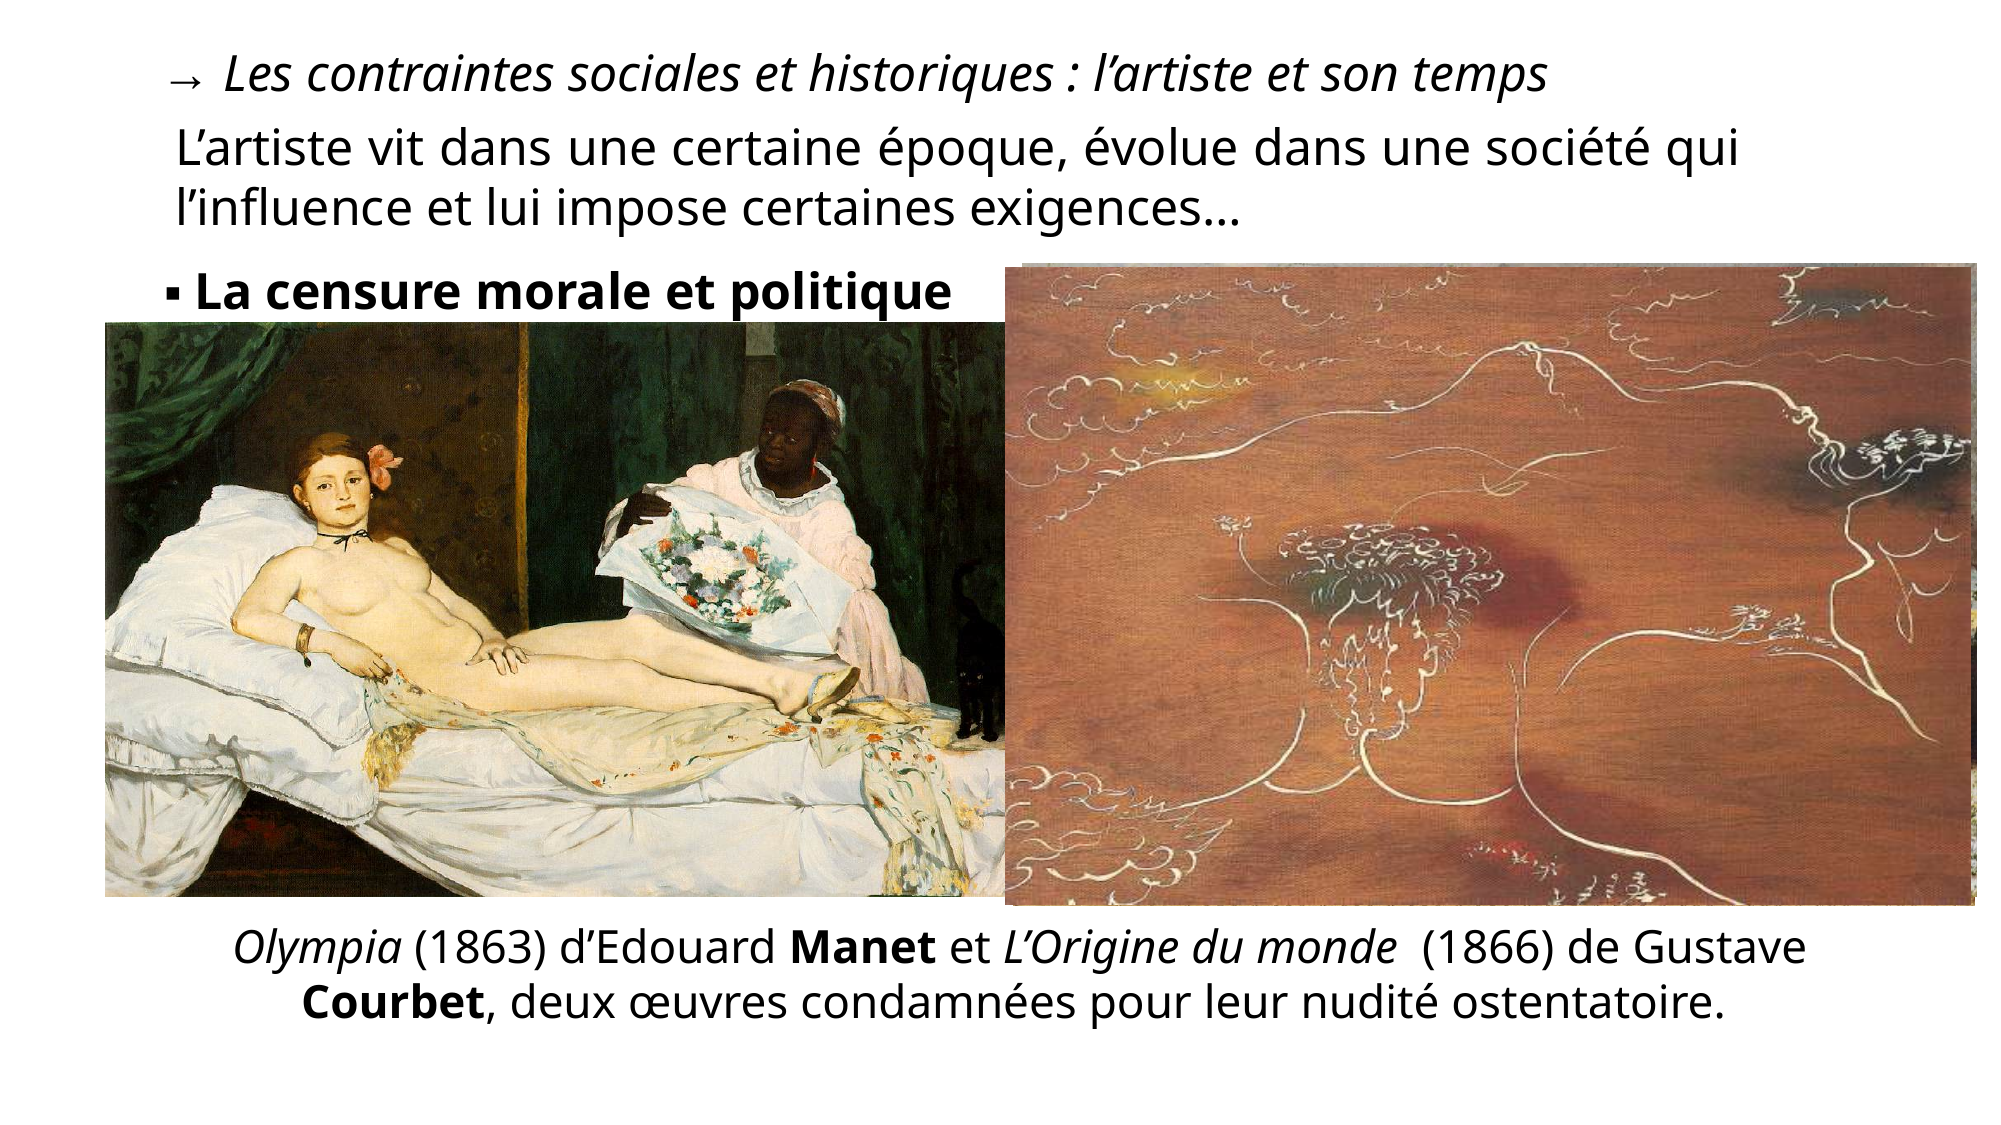

→ Les contraintes sociales et historiques : l’artiste et son temps
L’artiste vit dans une certaine époque, évolue dans une société qui l’influence et lui impose certaines exigences…
 ▪ La censure morale et politique
Olympia (1863) d’Edouard Manet et L’Origine du monde (1866) de Gustave Courbet, deux œuvres condamnées pour leur nudité ostentatoire.